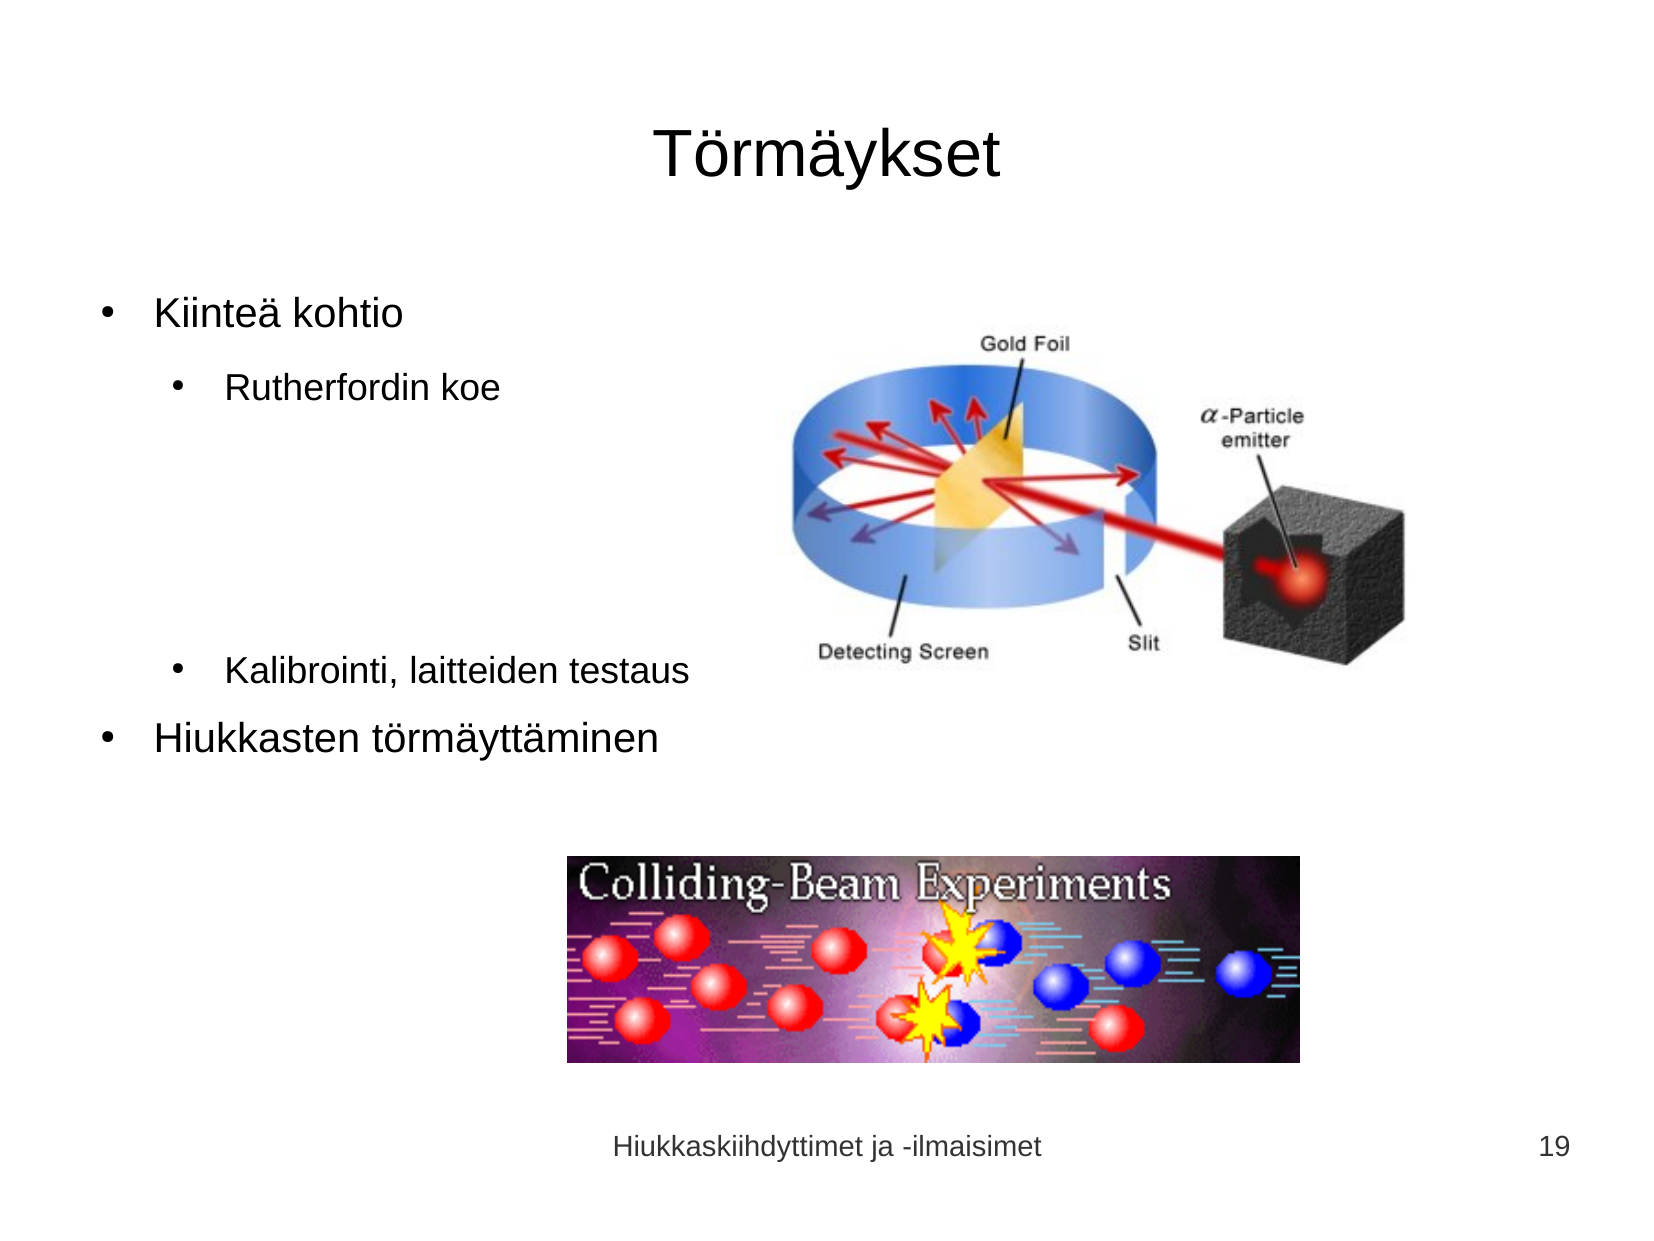

# Törmäykset
Kiinteä kohtio
Rutherfordin koe
Kalibrointi, laitteiden testaus
Hiukkasten törmäyttäminen
Hiukkaskiihdyttimet ja -ilmaisimet
19